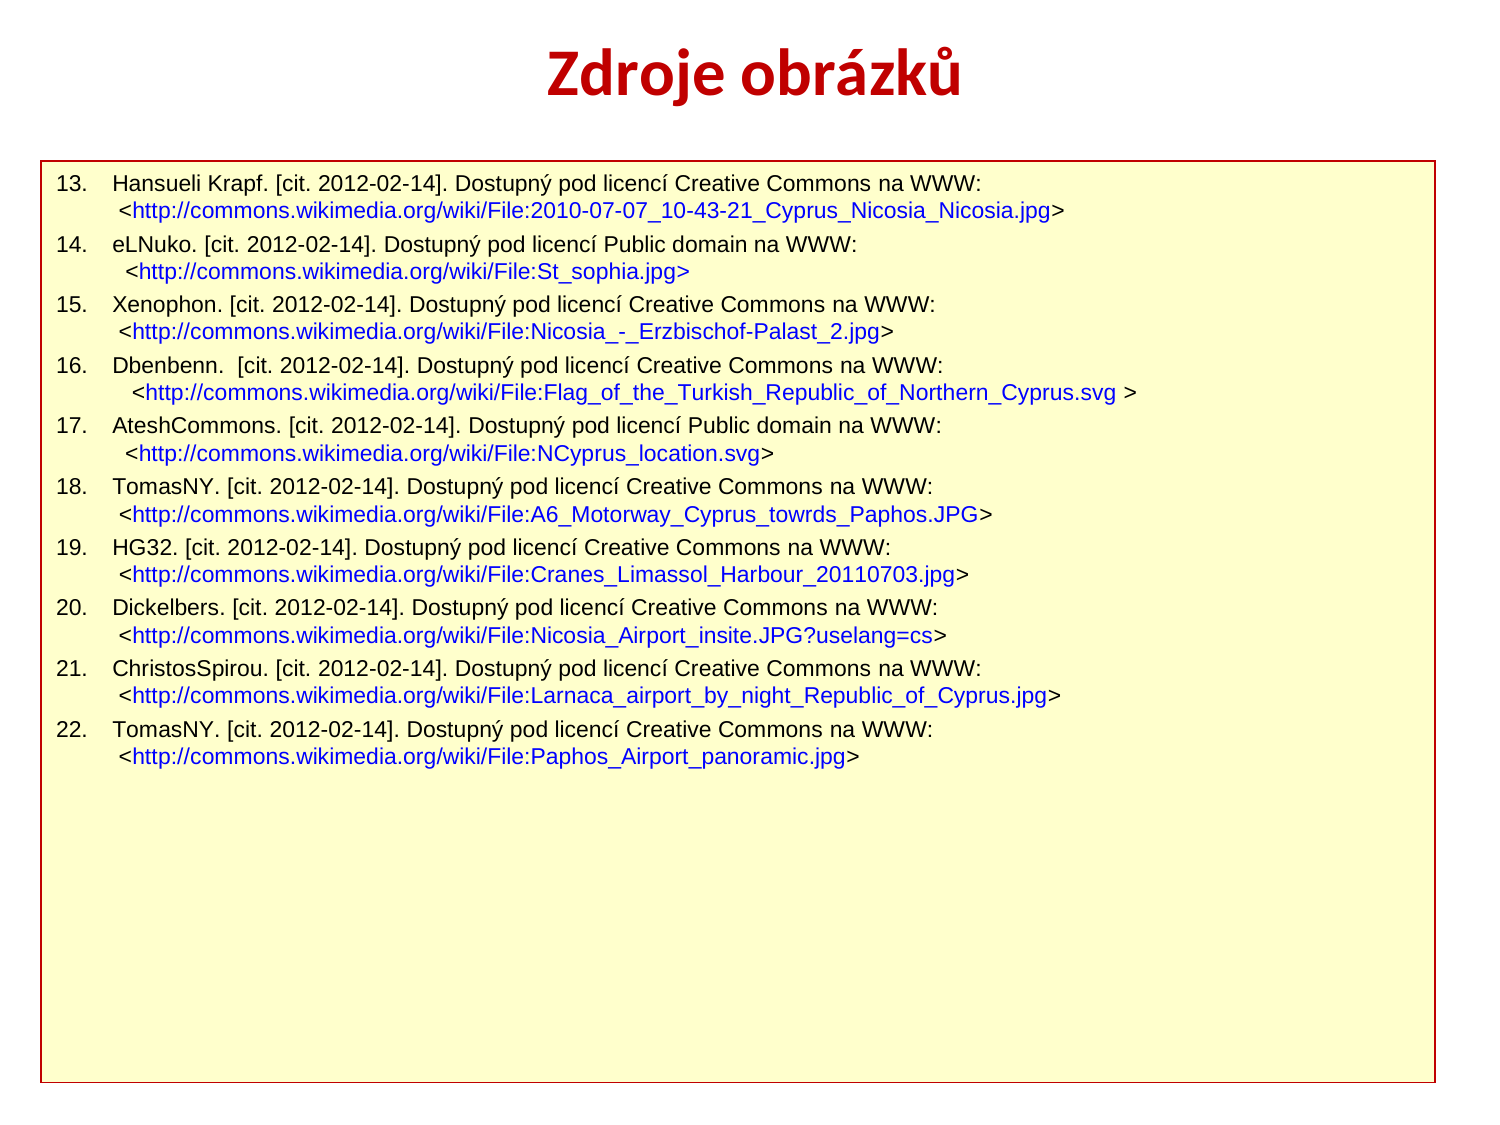

Zdroje obrázků
# Hansueli Krapf. [cit. 2012-02-14]. Dostupný pod licencí Creative Commons na WWW: <http://commons.wikimedia.org/wiki/File:2010-07-07_10-43-21_Cyprus_Nicosia_Nicosia.jpg>
eLNuko. [cit. 2012-02-14]. Dostupný pod licencí Public domain na WWW:
 <http://commons.wikimedia.org/wiki/File:St_sophia.jpg>
Xenophon. [cit. 2012-02-14]. Dostupný pod licencí Creative Commons na WWW:
 <http://commons.wikimedia.org/wiki/File:Nicosia_-_Erzbischof-Palast_2.jpg>
Dbenbenn.  [cit. 2012-02-14]. Dostupný pod licencí Creative Commons na WWW:
 <http://commons.wikimedia.org/wiki/File:Flag_of_the_Turkish_Republic_of_Northern_Cyprus.svg >
AteshCommons. [cit. 2012-02-14]. Dostupný pod licencí Public domain na WWW:
 <http://commons.wikimedia.org/wiki/File:NCyprus_location.svg>
TomasNY. [cit. 2012-02-14]. Dostupný pod licencí Creative Commons na WWW:
 <http://commons.wikimedia.org/wiki/File:A6_Motorway_Cyprus_towrds_Paphos.JPG>
HG32. [cit. 2012-02-14]. Dostupný pod licencí Creative Commons na WWW:
 <http://commons.wikimedia.org/wiki/File:Cranes_Limassol_Harbour_20110703.jpg>
Dickelbers. [cit. 2012-02-14]. Dostupný pod licencí Creative Commons na WWW:
 <http://commons.wikimedia.org/wiki/File:Nicosia_Airport_insite.JPG?uselang=cs>
ChristosSpirou. [cit. 2012-02-14]. Dostupný pod licencí Creative Commons na WWW:
 <http://commons.wikimedia.org/wiki/File:Larnaca_airport_by_night_Republic_of_Cyprus.jpg>
TomasNY. [cit. 2012-02-14]. Dostupný pod licencí Creative Commons na WWW:
 <http://commons.wikimedia.org/wiki/File:Paphos_Airport_panoramic.jpg>